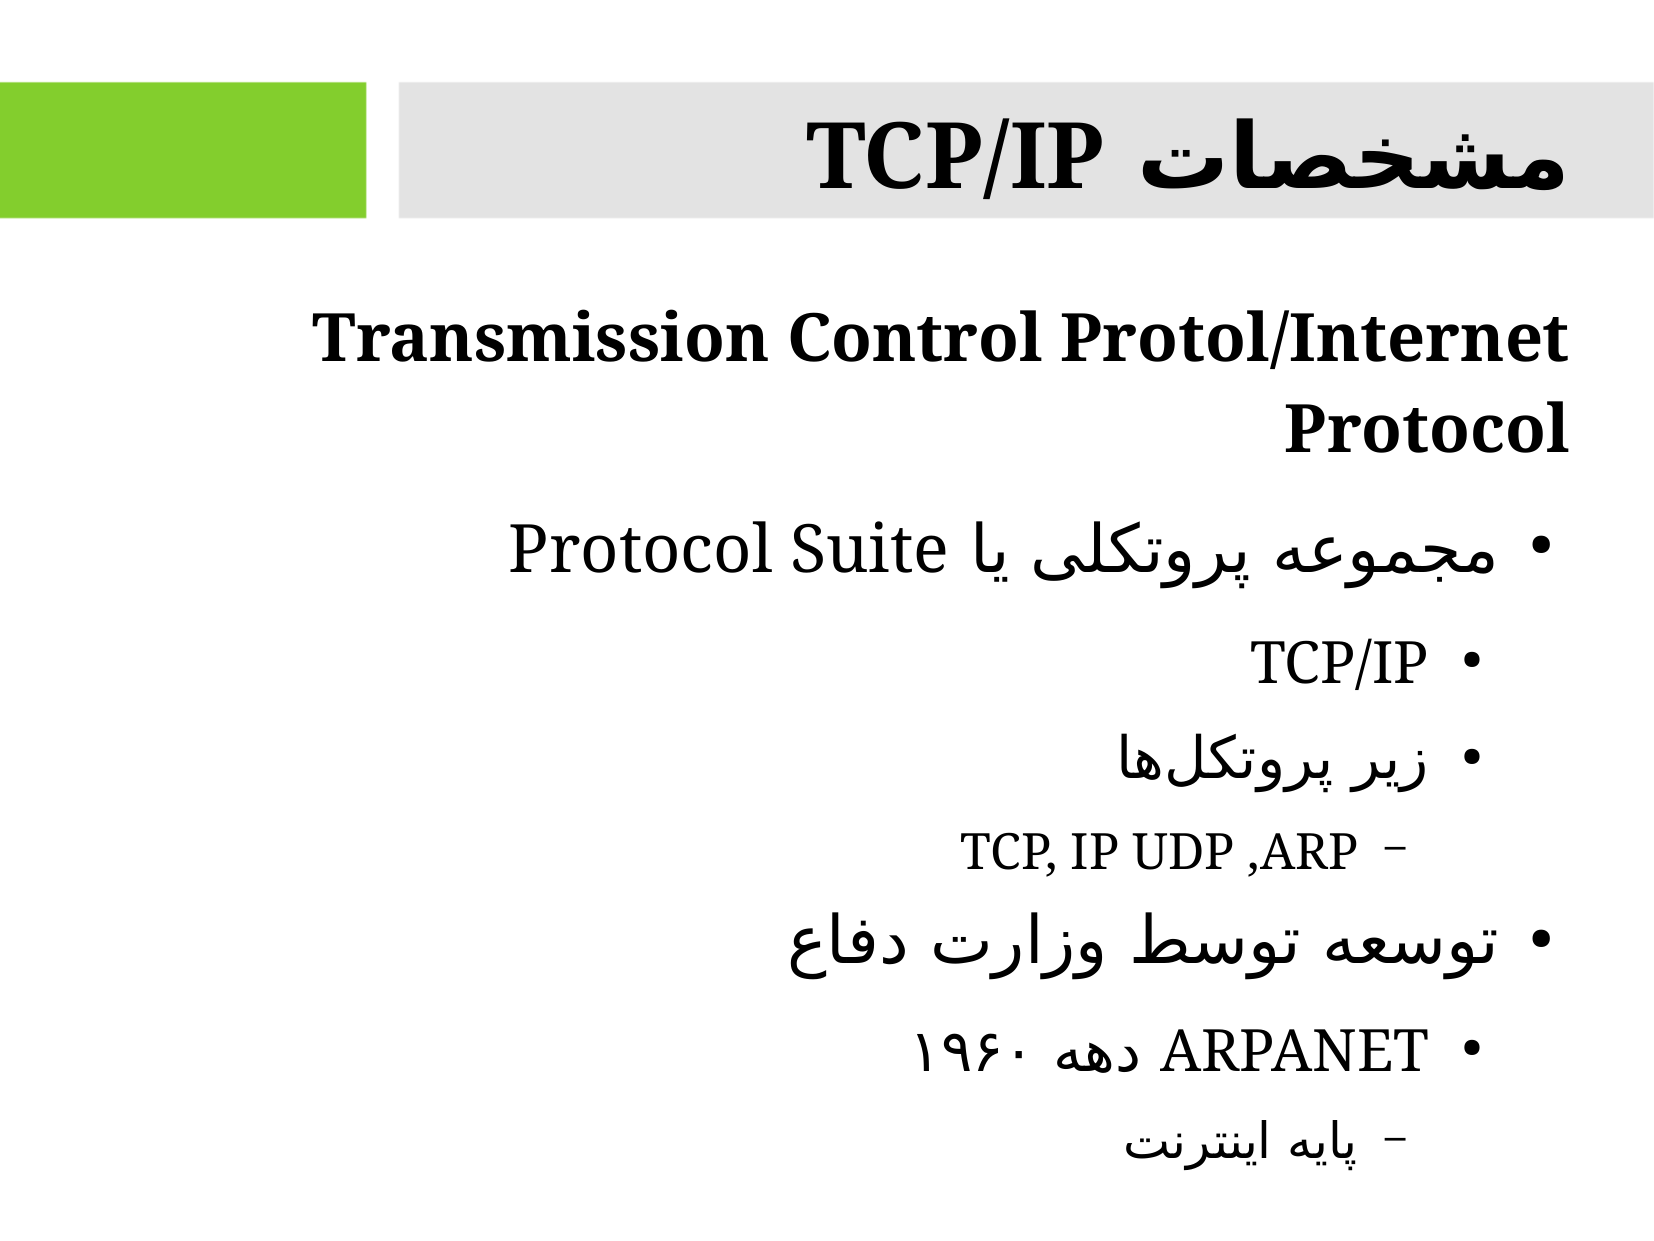

# مشخصات TCP/IP
Transmission Control Protol/Internet Protocol
مجموعه پروتکلی یا Protocol Suite
TCP/IP
زیر پروتکل‌ها
TCP, IP UDP ,ARP
توسعه توسط وزارت دفاع
ARPANET دهه ۱۹۶۰
پایه اینترنت